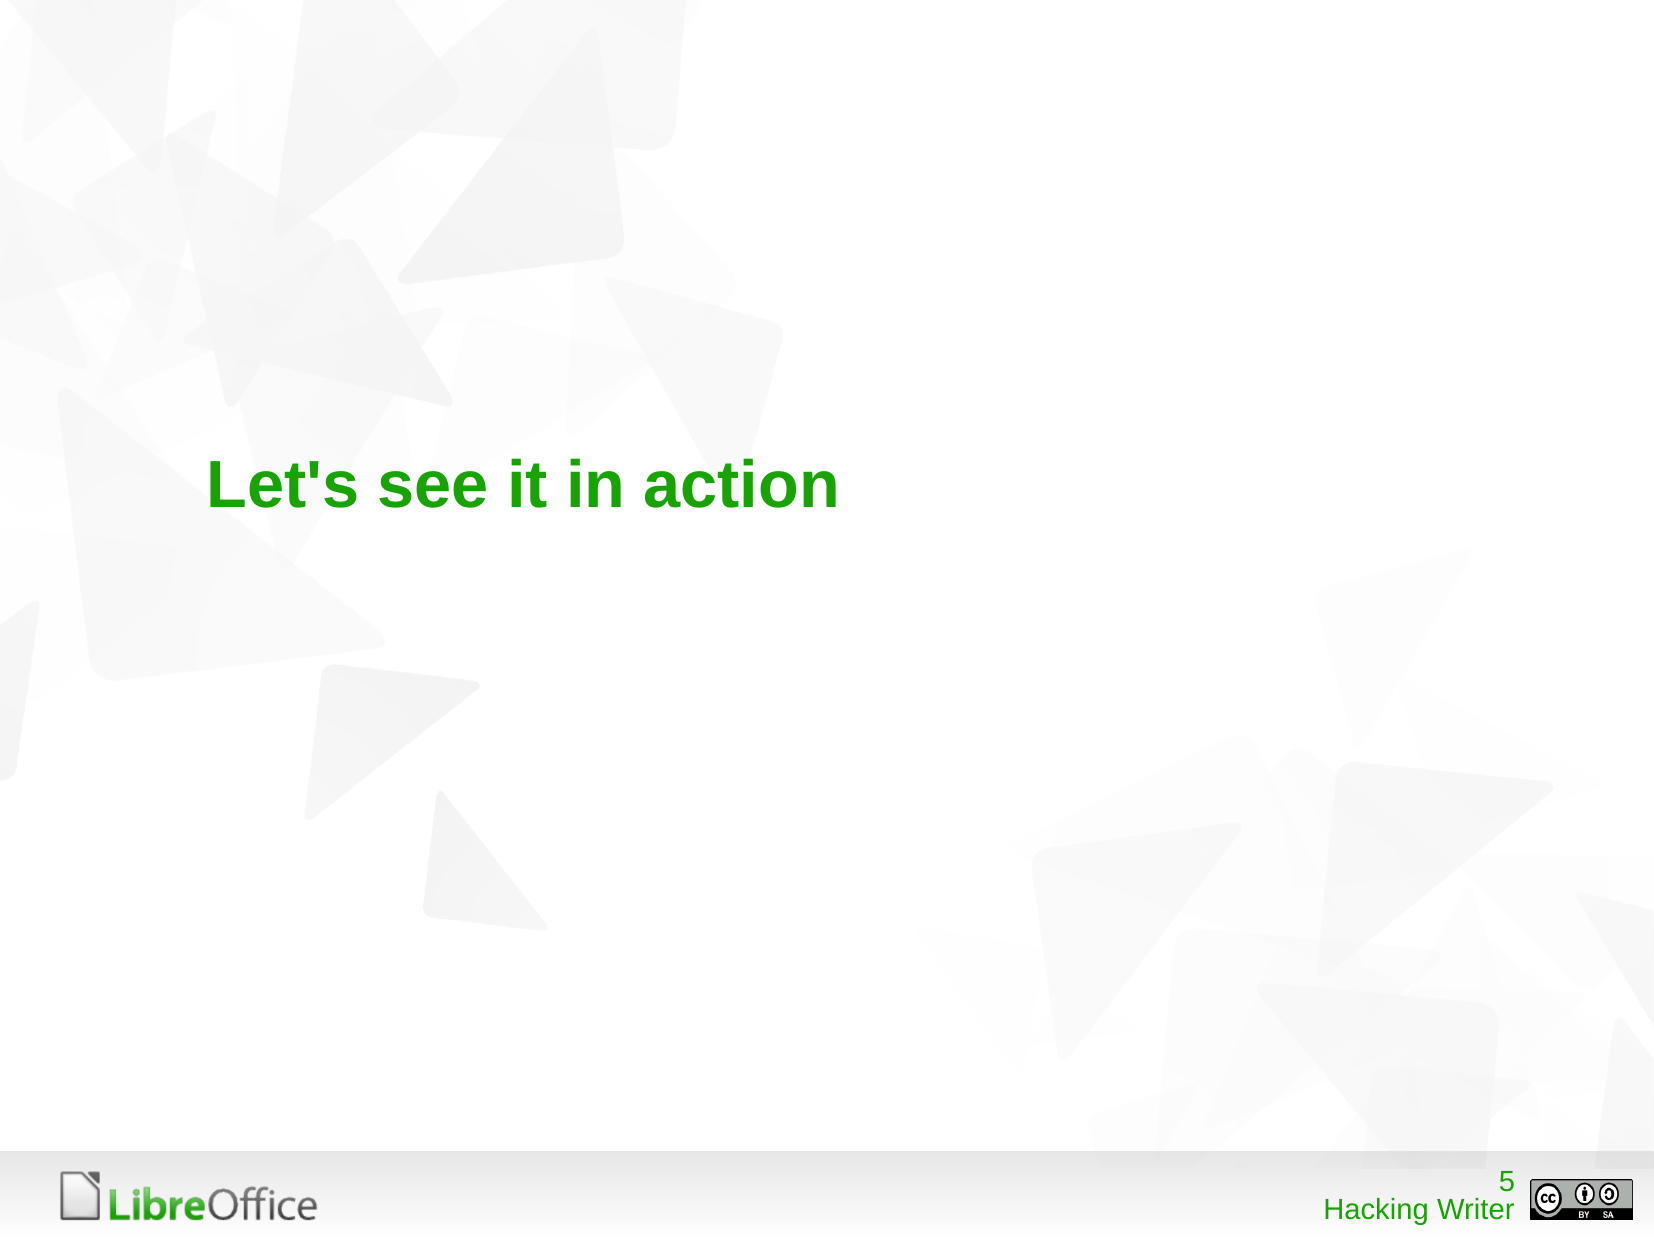

# Let's see it in action
5
Hacking Writer